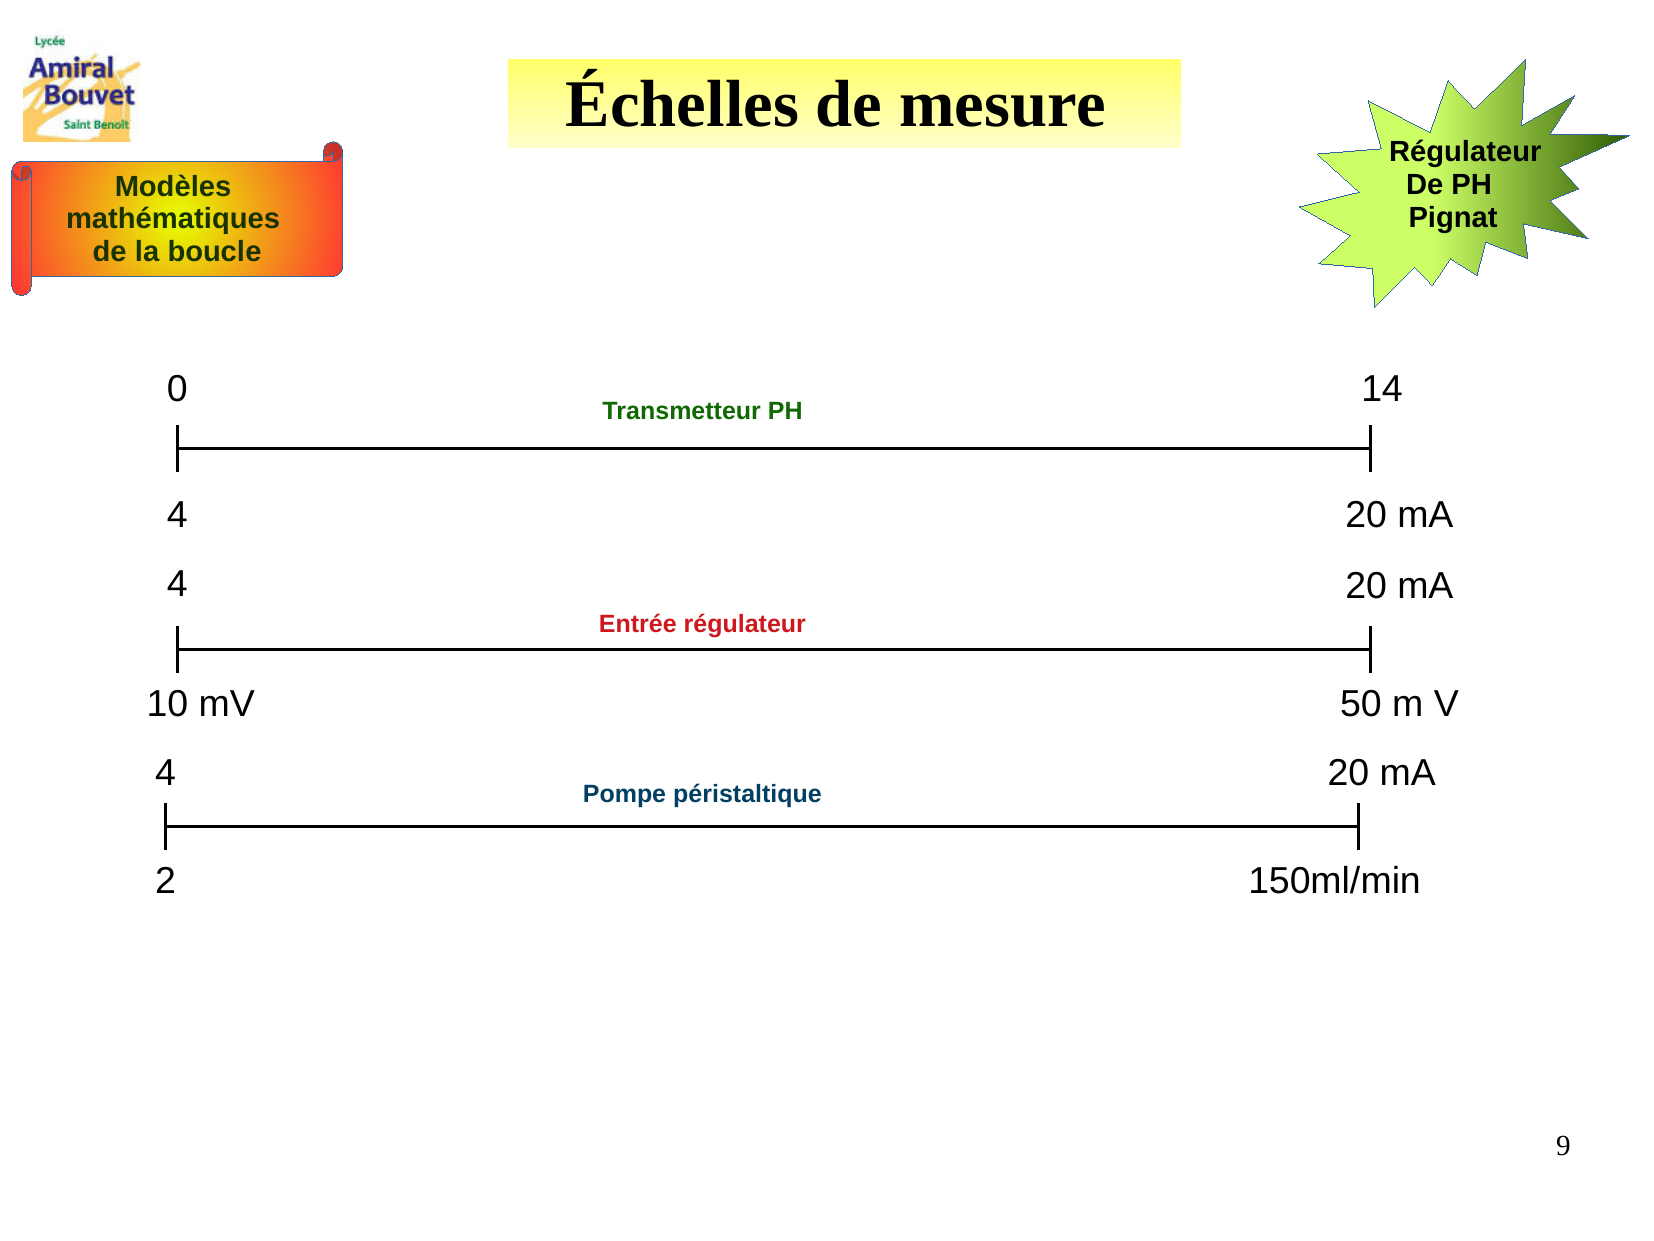

Échelles de mesure
 Régulateur
De PH
 Pignat
Modèles
mathématiques
de la boucle
0
14
Transmetteur PH
4
20 mA
4
20 mA
Entrée régulateur
10 mV
50 m V
4
20 mA
Pompe péristaltique
2
150ml/min
9